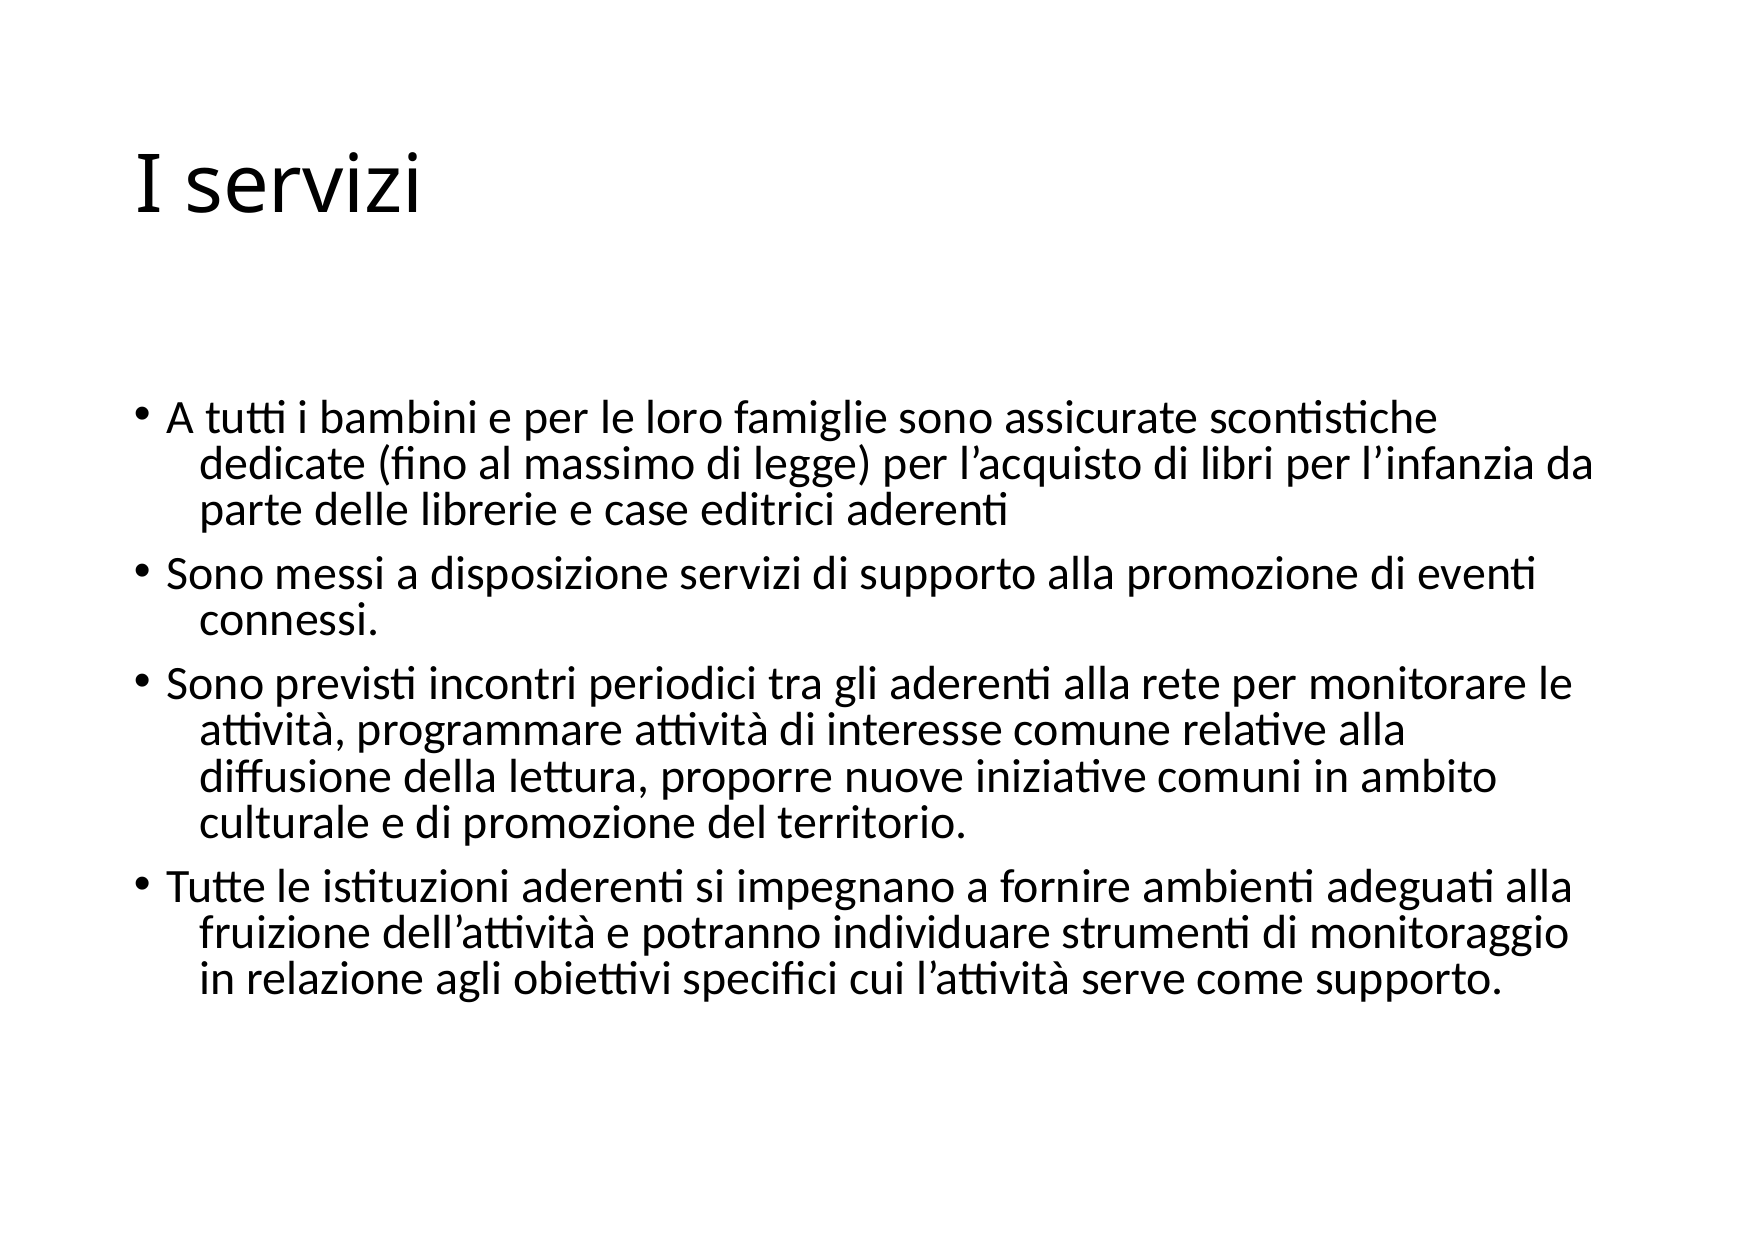

# I servizi
A tutti i bambini e per le loro famiglie sono assicurate scontistiche dedicate (fino al massimo di legge) per l’acquisto di libri per l’infanzia da parte delle librerie e case editrici aderenti
Sono messi a disposizione servizi di supporto alla promozione di eventi connessi.
Sono previsti incontri periodici tra gli aderenti alla rete per monitorare le attività, programmare attività di interesse comune relative alla diffusione della lettura, proporre nuove iniziative comuni in ambito culturale e di promozione del territorio.
Tutte le istituzioni aderenti si impegnano a fornire ambienti adeguati alla fruizione dell’attività e potranno individuare strumenti di monitoraggio in relazione agli obiettivi specifici cui l’attività serve come supporto.